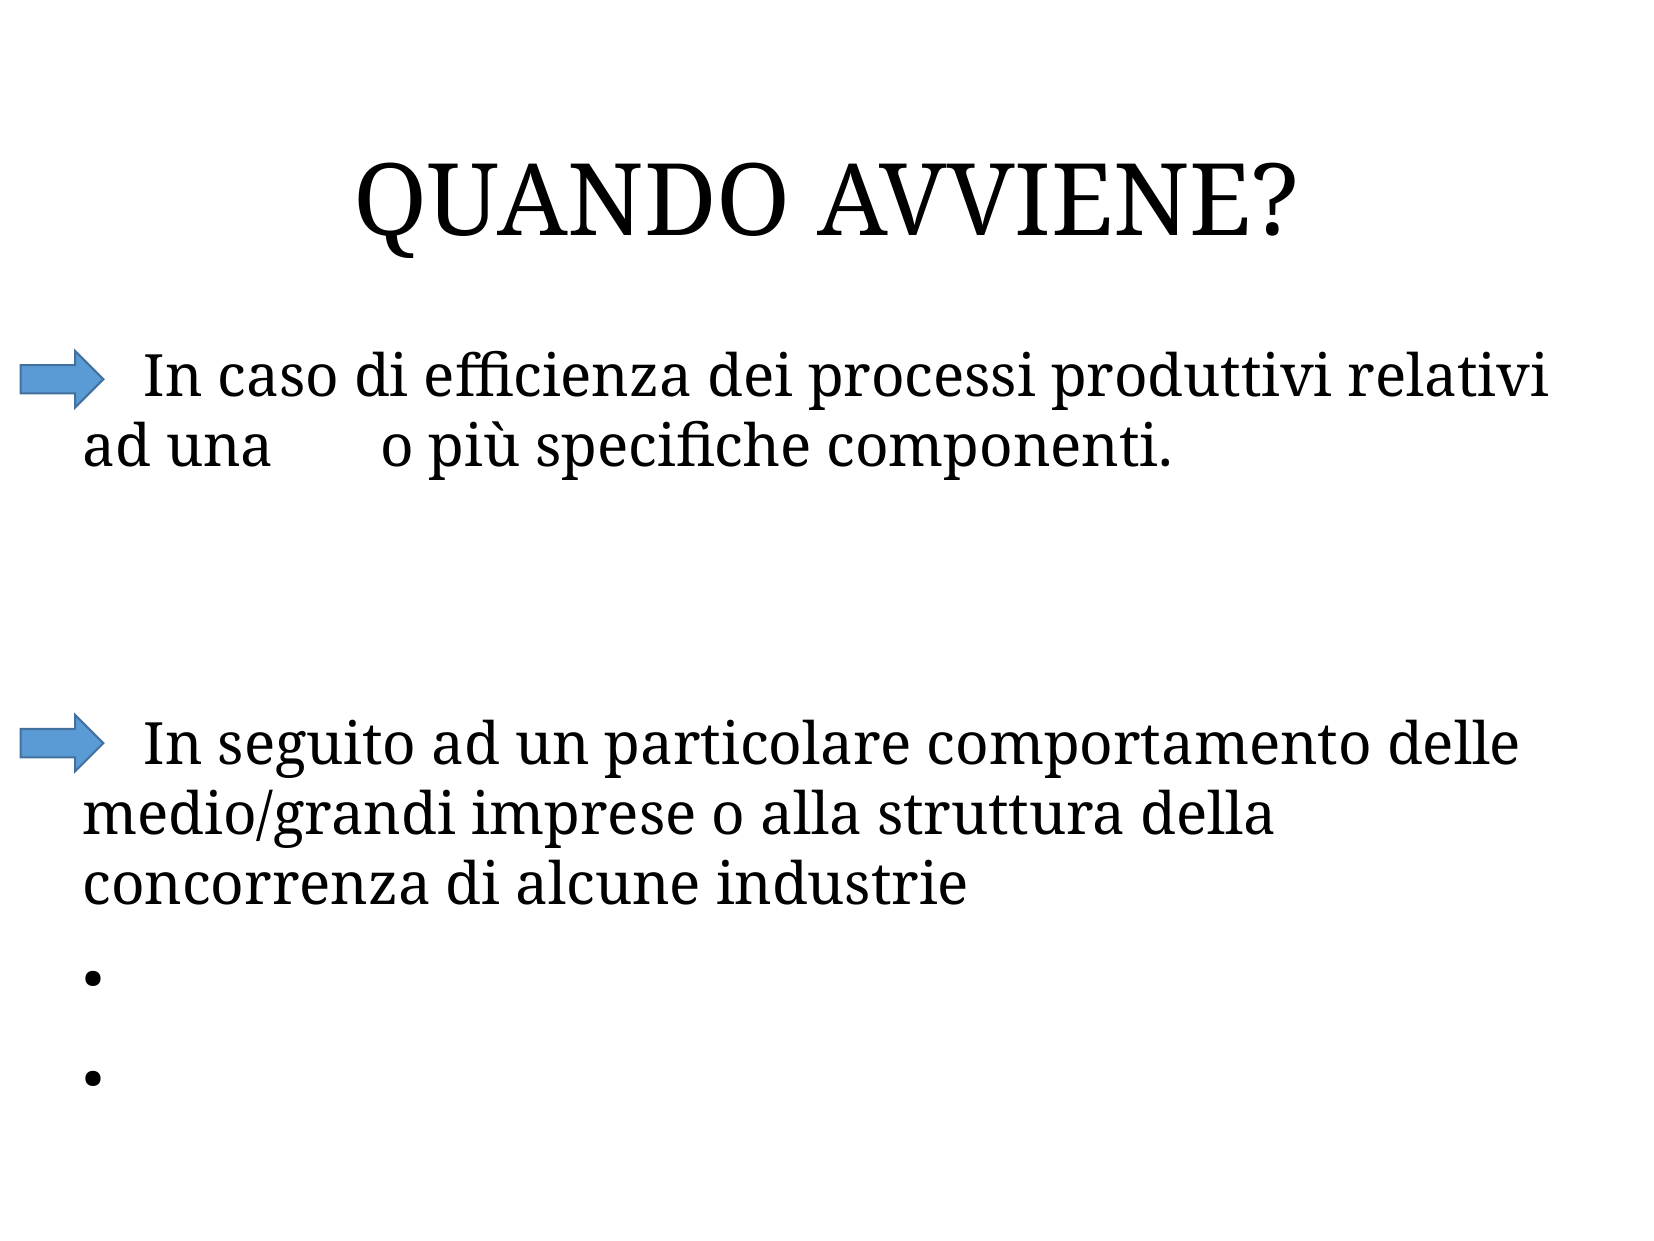

# QUANDO AVVIENE?
 In caso di efficienza dei processi produttivi relativi ad una o più specifiche componenti.
 In seguito ad un particolare comportamento delle medio/grandi imprese o alla struttura della concorrenza di alcune industrie